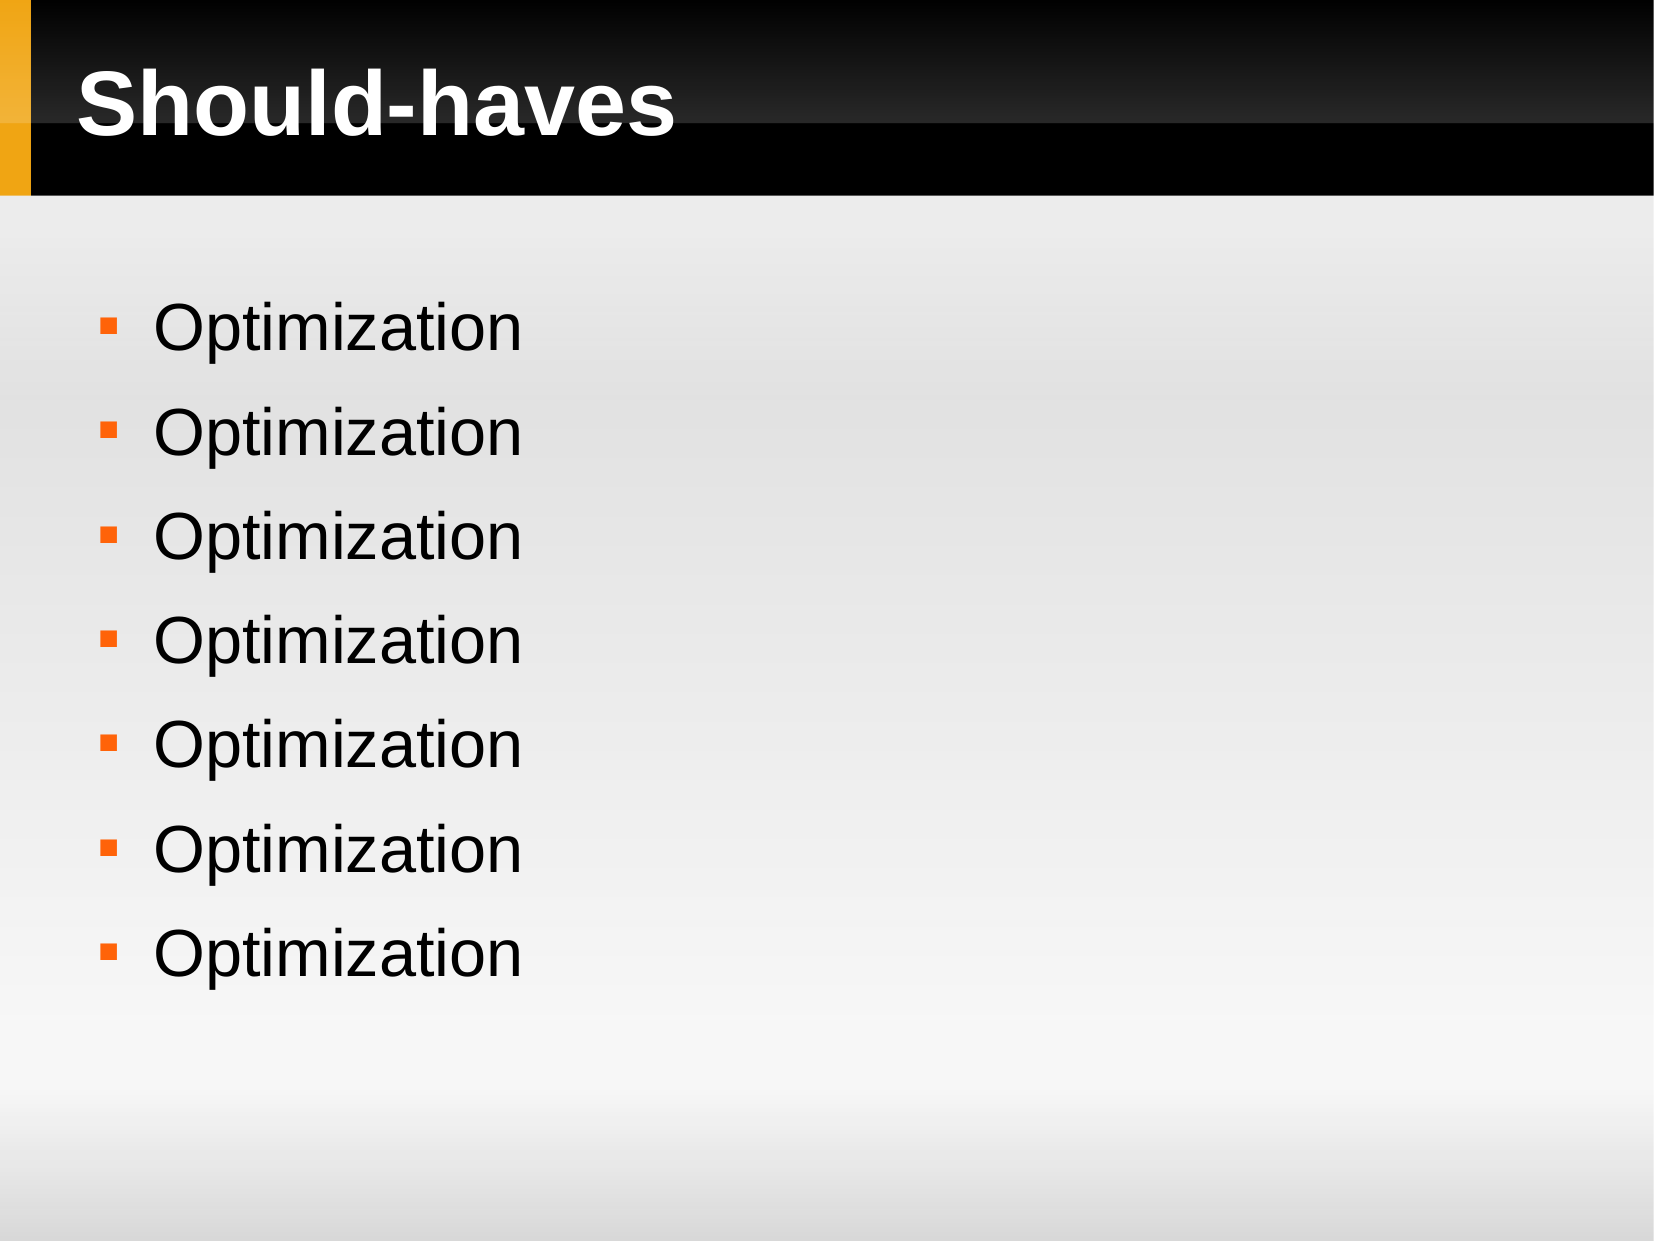

# Should-haves
Optimization
Optimization
Optimization
Optimization
Optimization
Optimization
Optimization